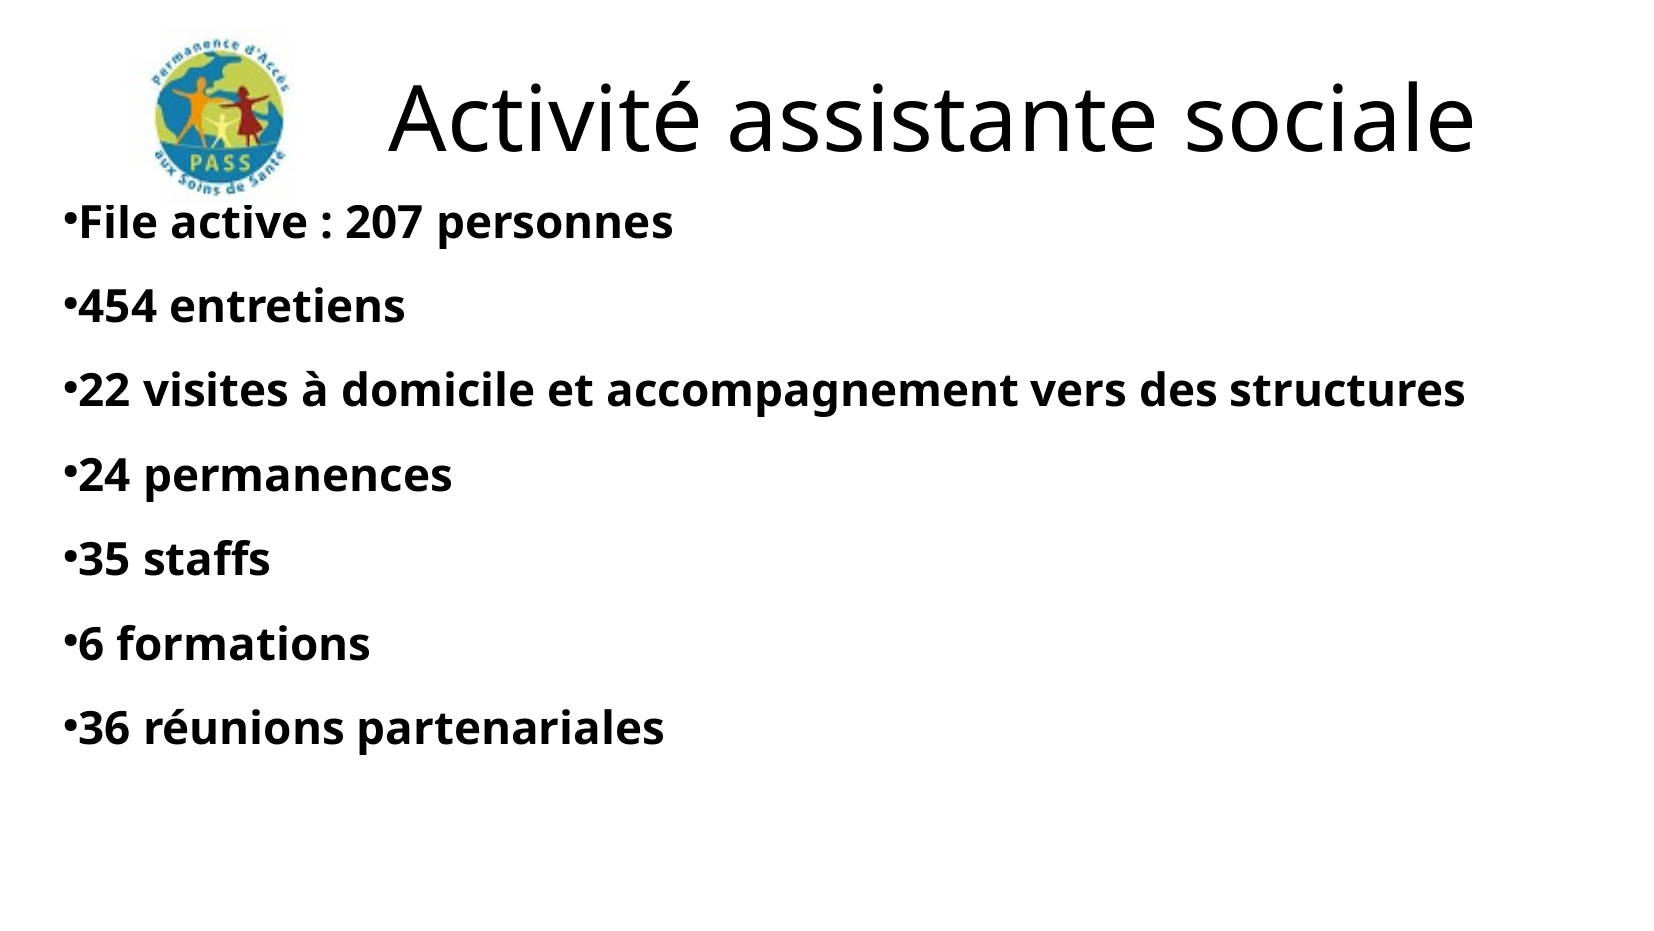

# Activité assistante sociale
File active : 207 personnes
454 entretiens
22 visites à domicile et accompagnement vers des structures
24 permanences
35 staffs
6 formations
36 réunions partenariales